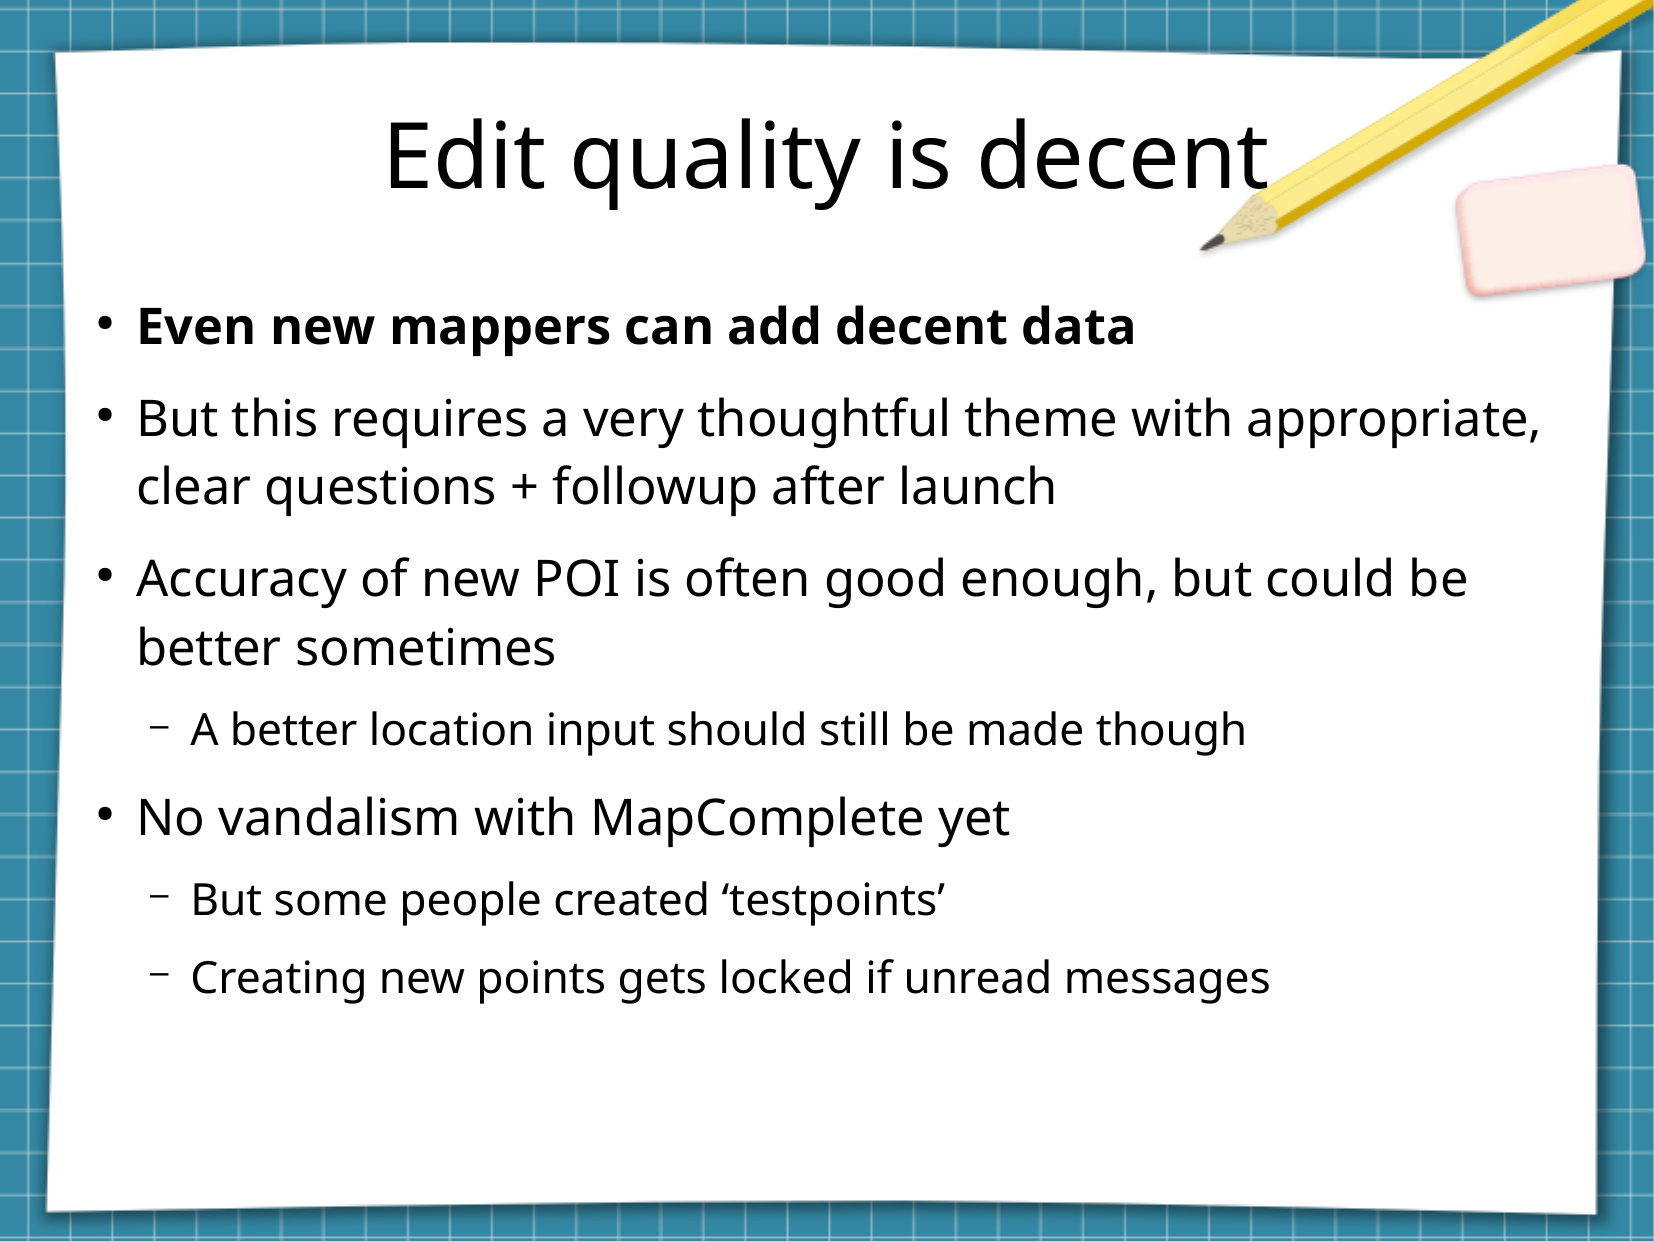

# Edit quality is decent
Even new mappers can add decent data
But this requires a very thoughtful theme with appropriate, clear questions + followup after launch
Accuracy of new POI is often good enough, but could be better sometimes
A better location input should still be made though
No vandalism with MapComplete yet
But some people created ‘testpoints’
Creating new points gets locked if unread messages